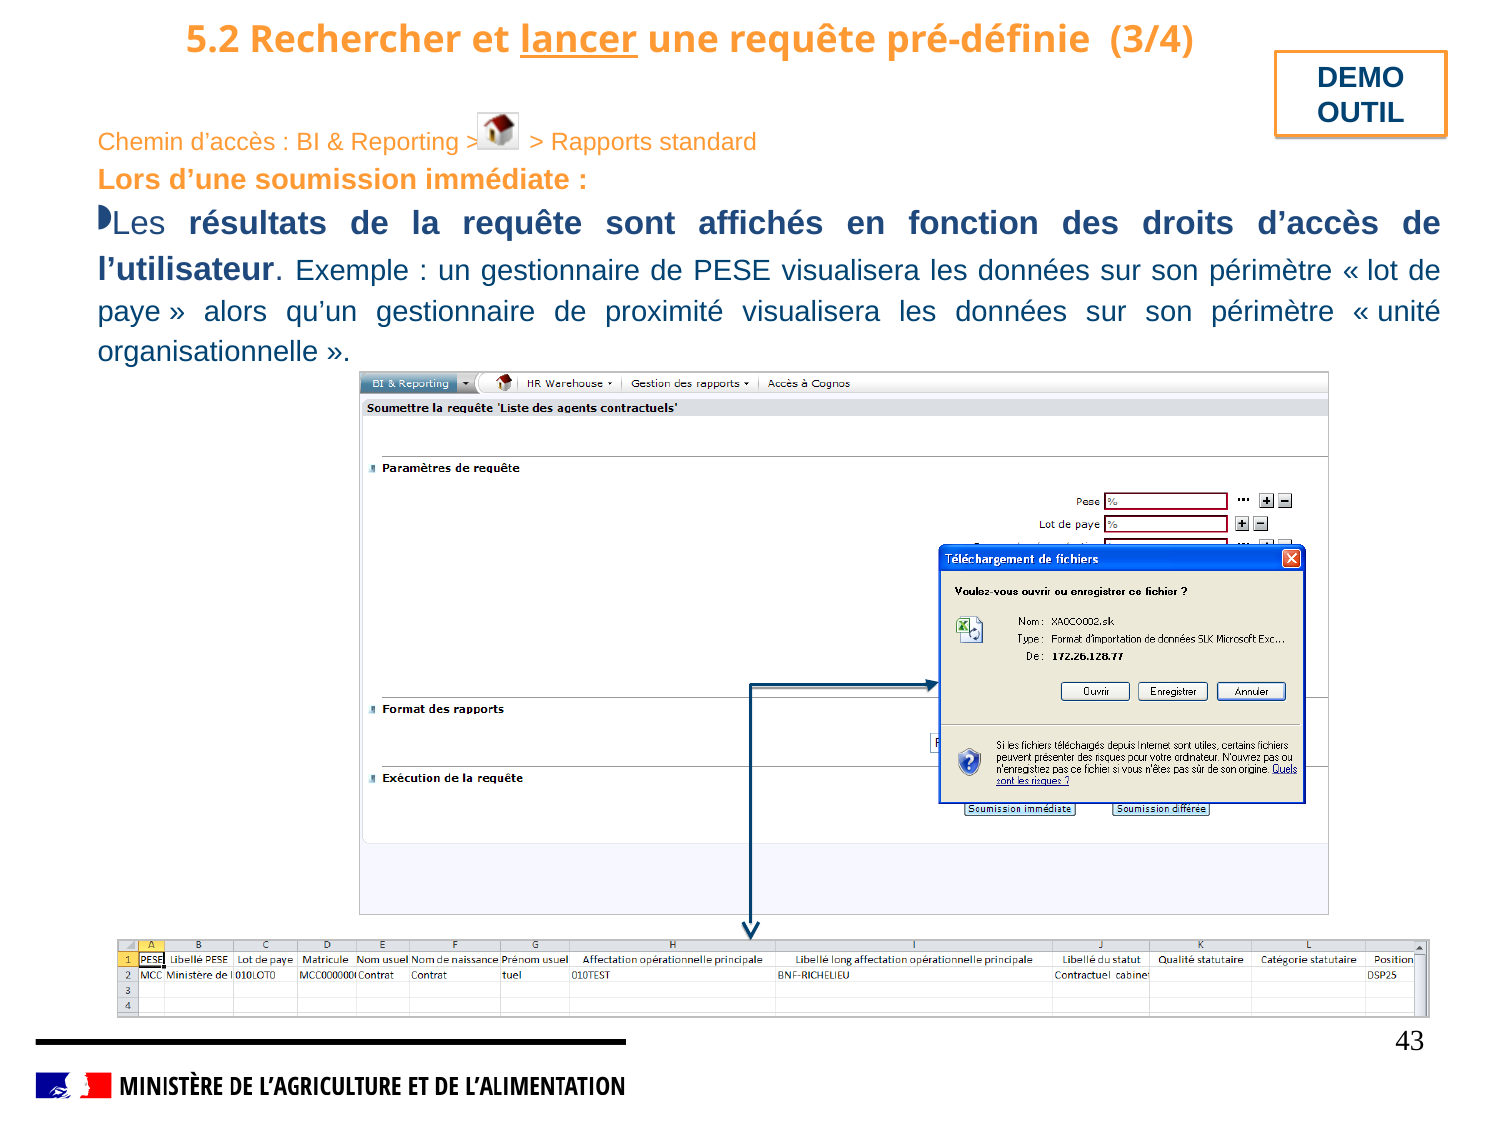

5.2 Rechercher et lancer une requête pré-définie (3/4)
DEMO OUTIL
Chemin d’accès : BI & Reporting > > Rapports standard
Lors d’une soumission immédiate :
Les résultats de la requête sont affichés en fonction des droits d’accès de l’utilisateur. Exemple : un gestionnaire de PESE visualisera les données sur son périmètre « lot de paye » alors qu’un gestionnaire de proximité visualisera les données sur son périmètre « unité organisationnelle ».